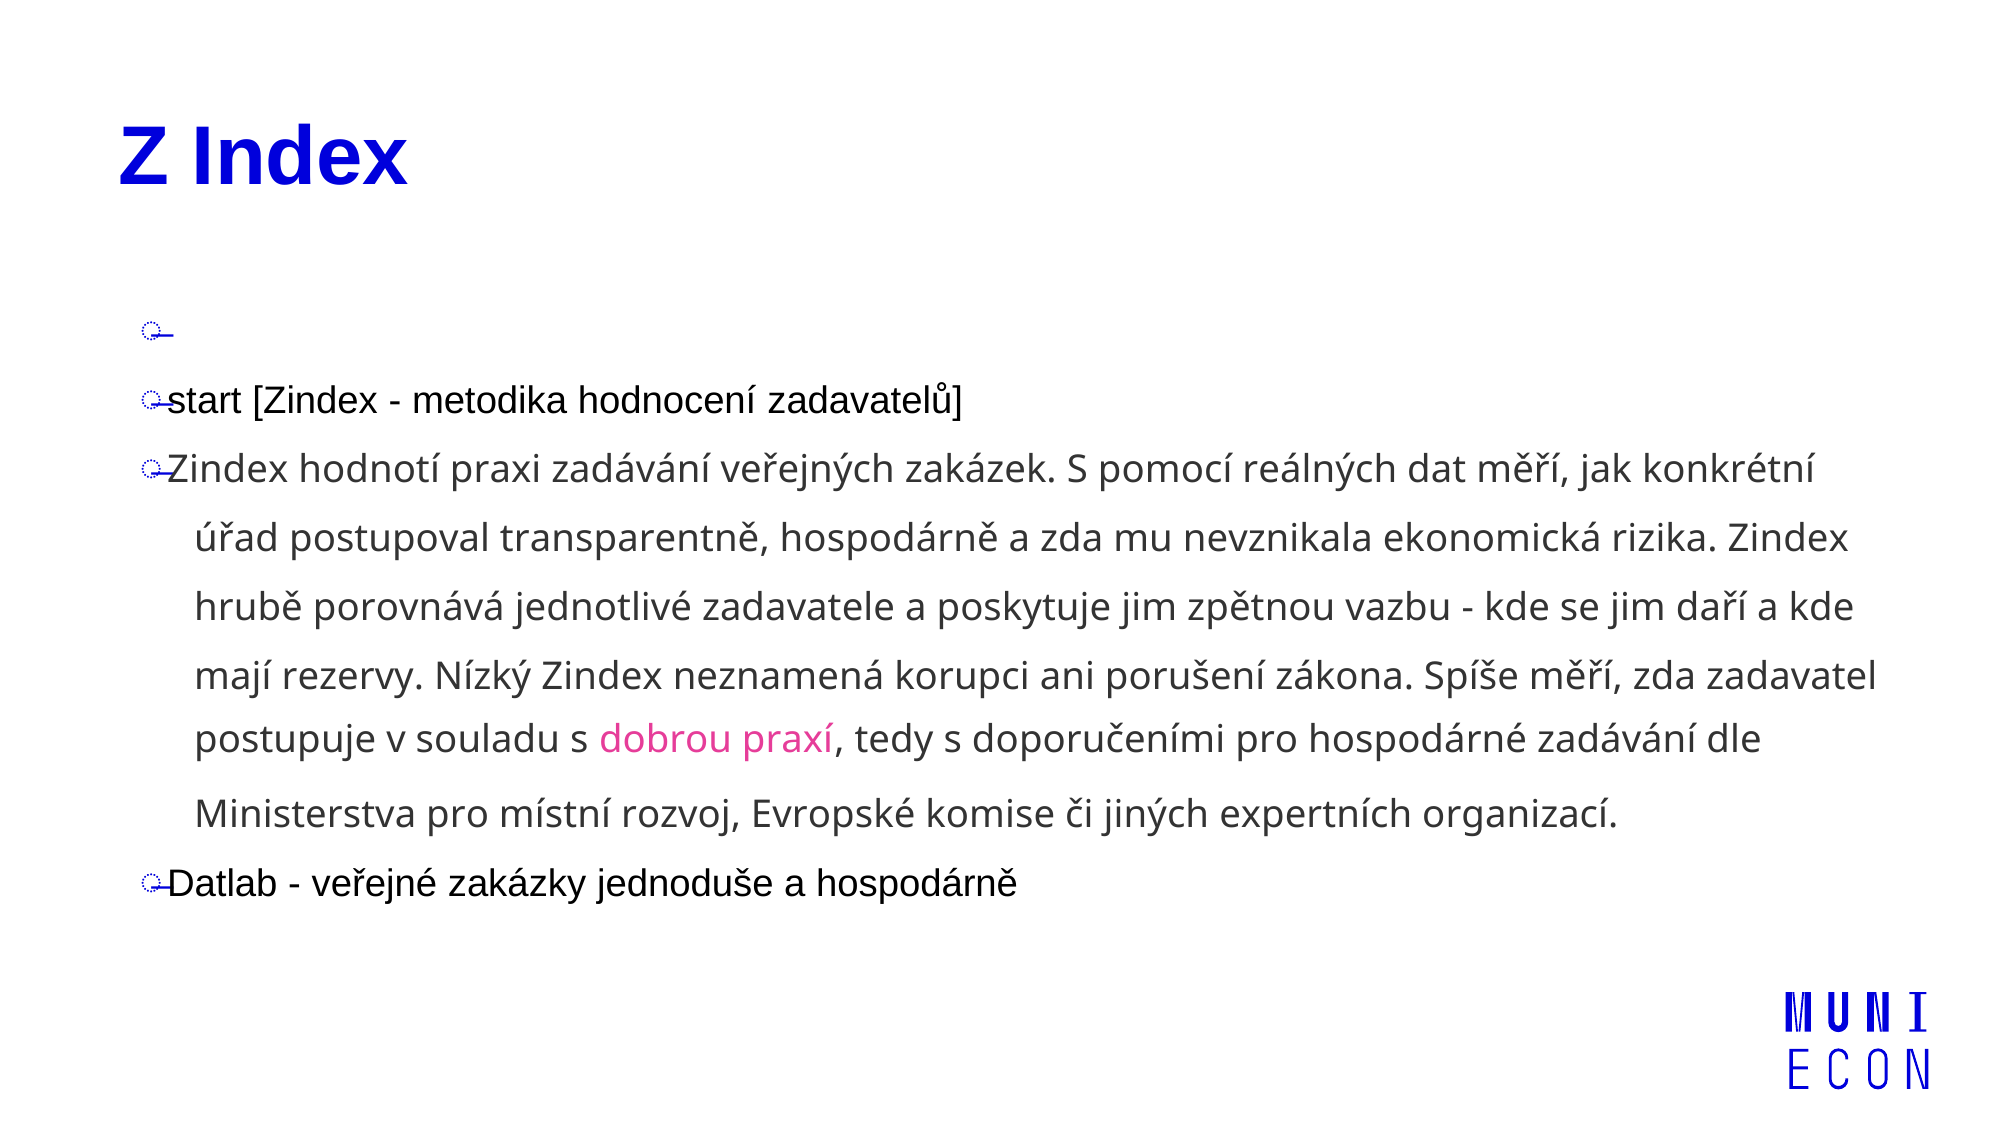

# Z Index
start [Zindex - metodika hodnocení zadavatelů]
Zindex hodnotí praxi zadávání veřejných zakázek. S pomocí reálných dat měří, jak konkrétní úřad postupoval transparentně, hospodárně a zda mu nevznikala ekonomická rizika. Zindex hrubě porovnává jednotlivé zadavatele a poskytuje jim zpětnou vazbu - kde se jim daří a kde mají rezervy. Nízký Zindex neznamená korupci ani porušení zákona. Spíše měří, zda zadavatel postupuje v souladu s dobrou praxí, tedy s doporučeními pro hospodárné zadávání dle Ministerstva pro místní rozvoj, Evropské komise či jiných expertních organizací.
Datlab - veřejné zakázky jednoduše a hospodárně